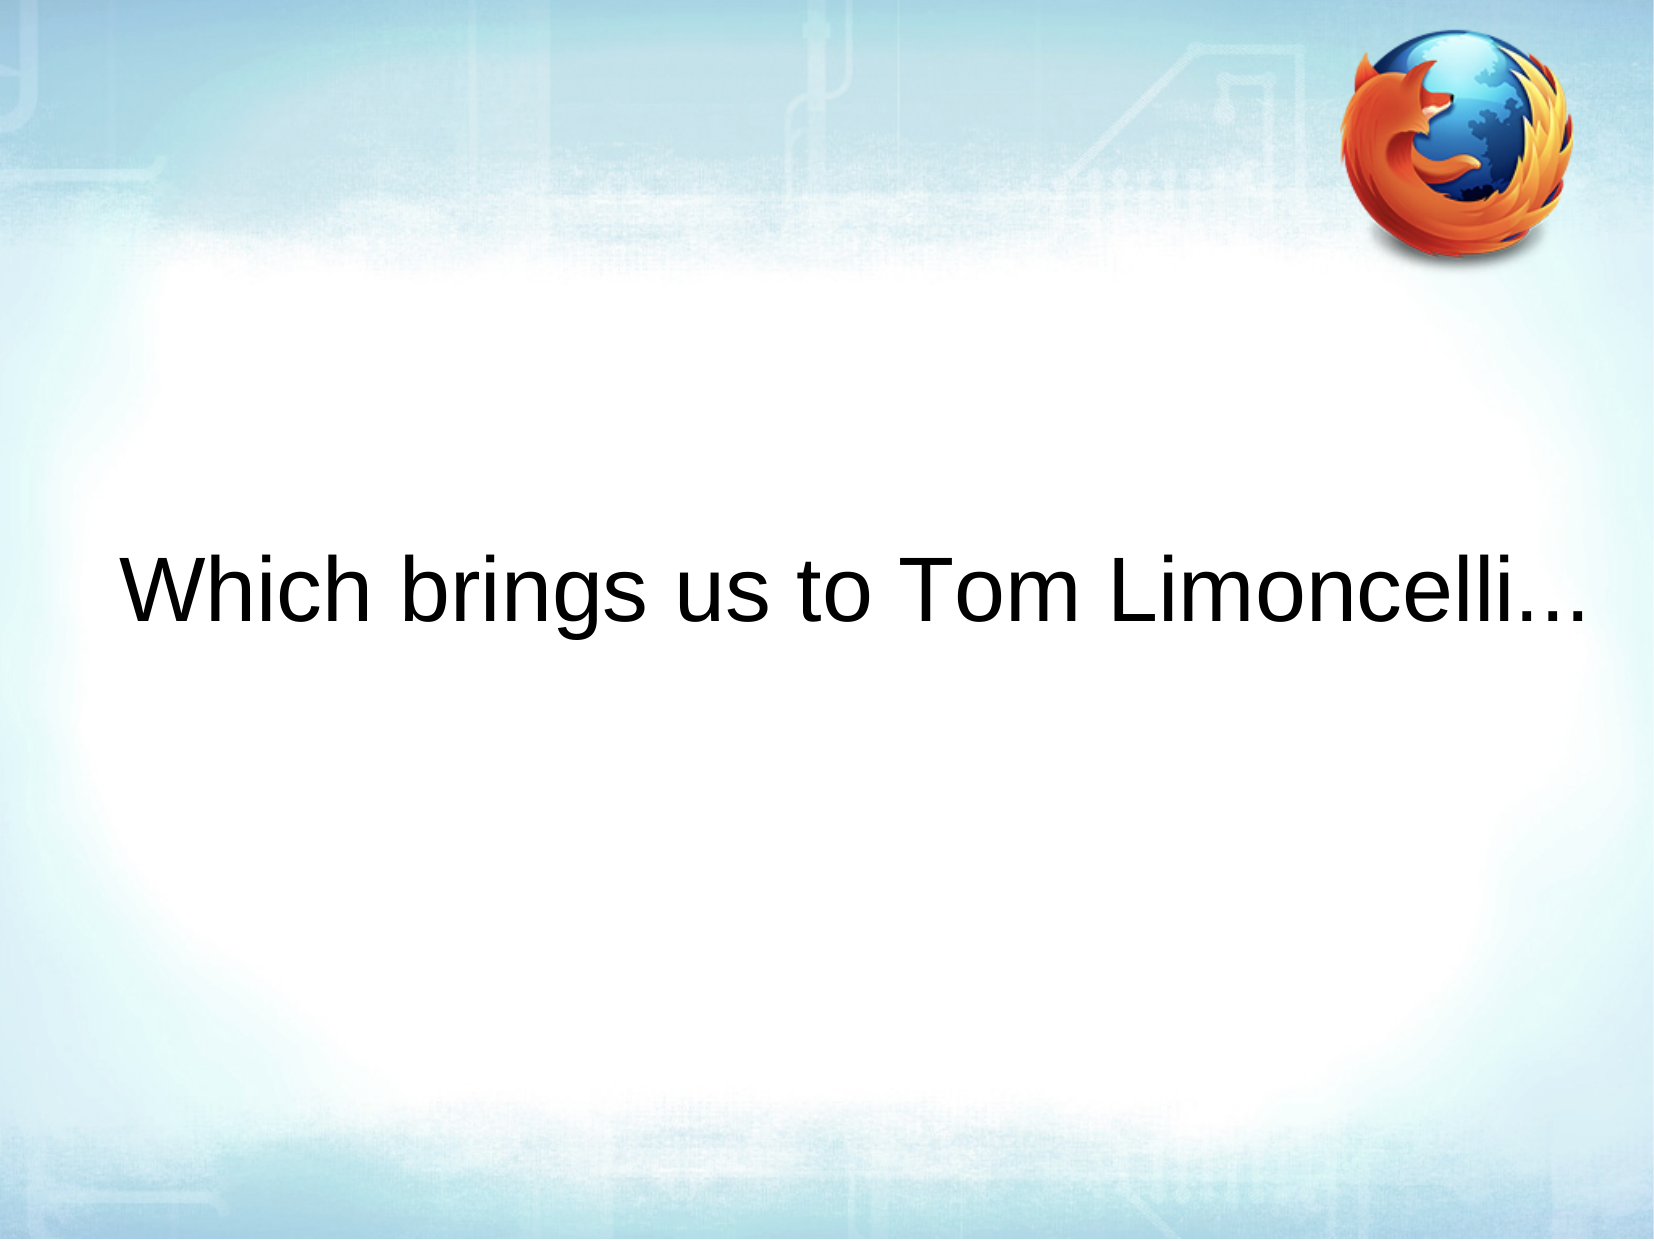

# Which brings us to Tom Limoncelli...